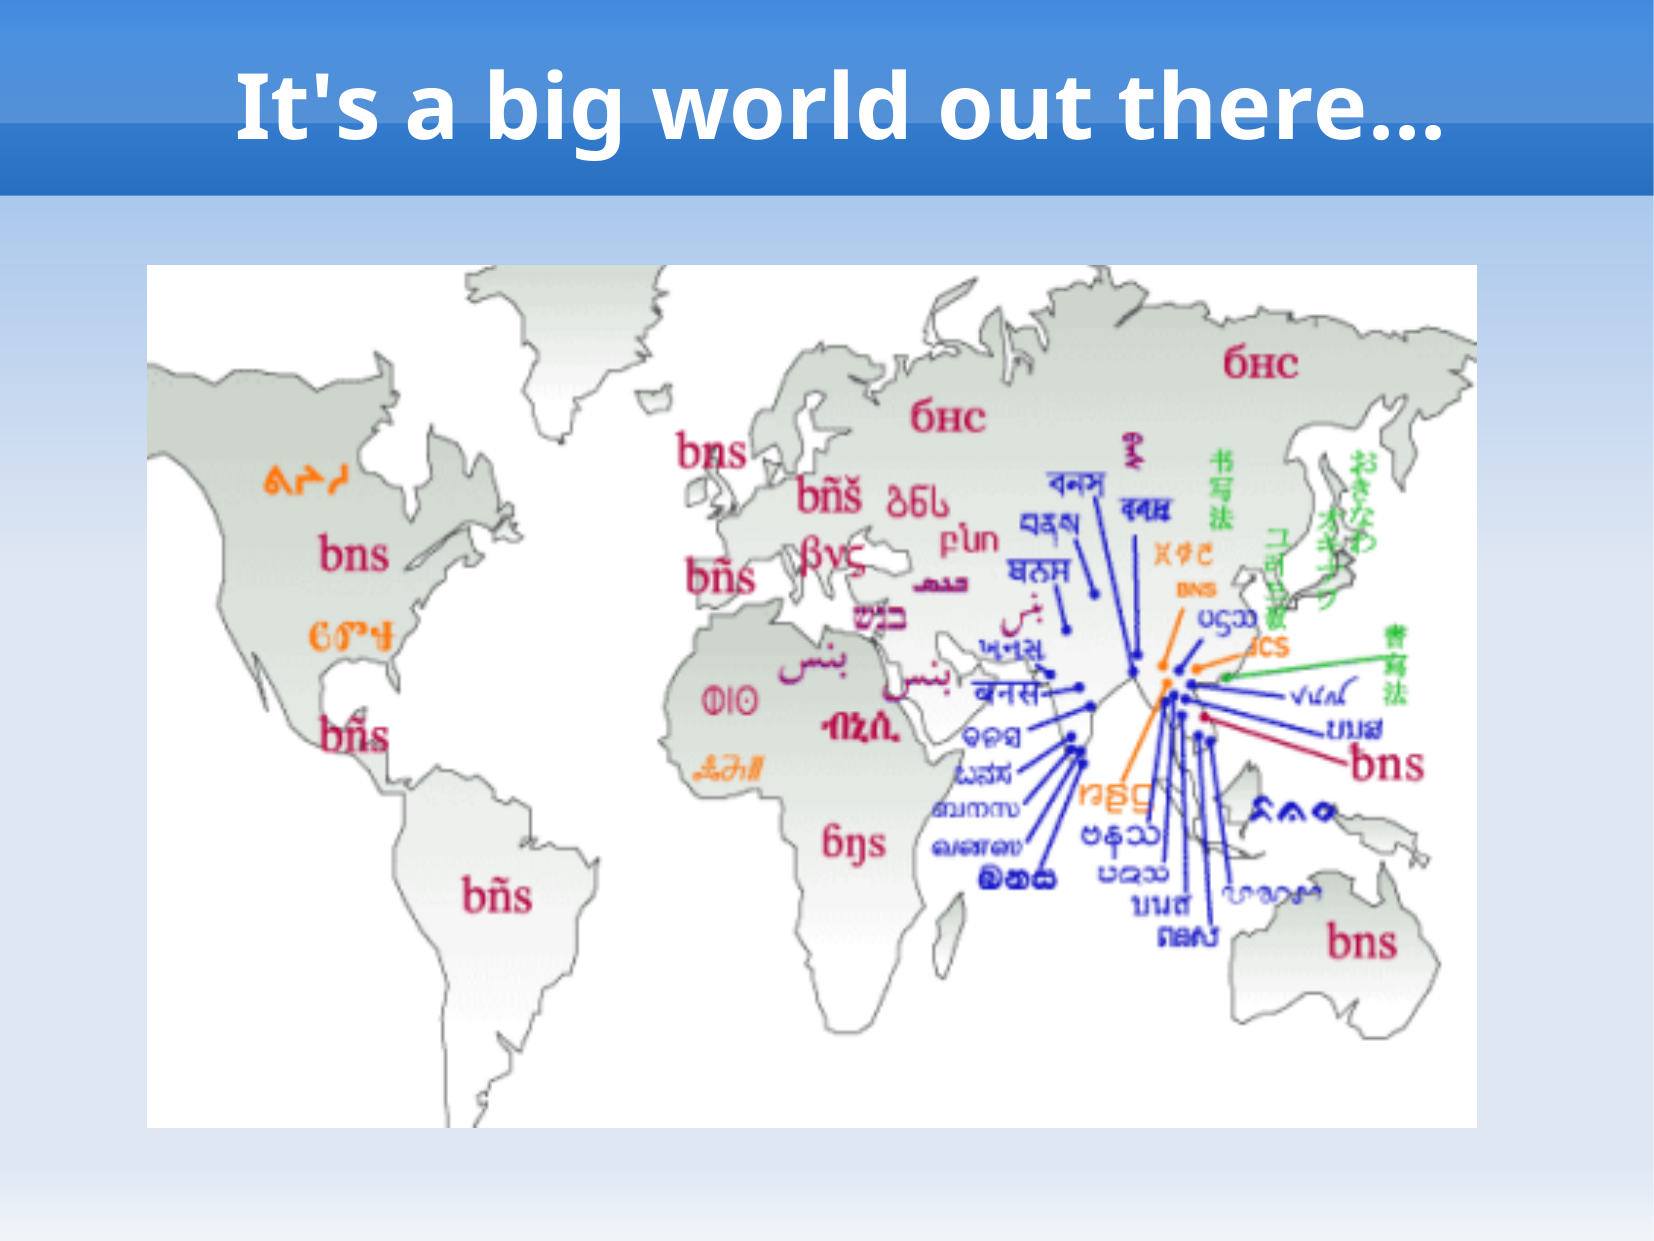

# It's a big world out there...